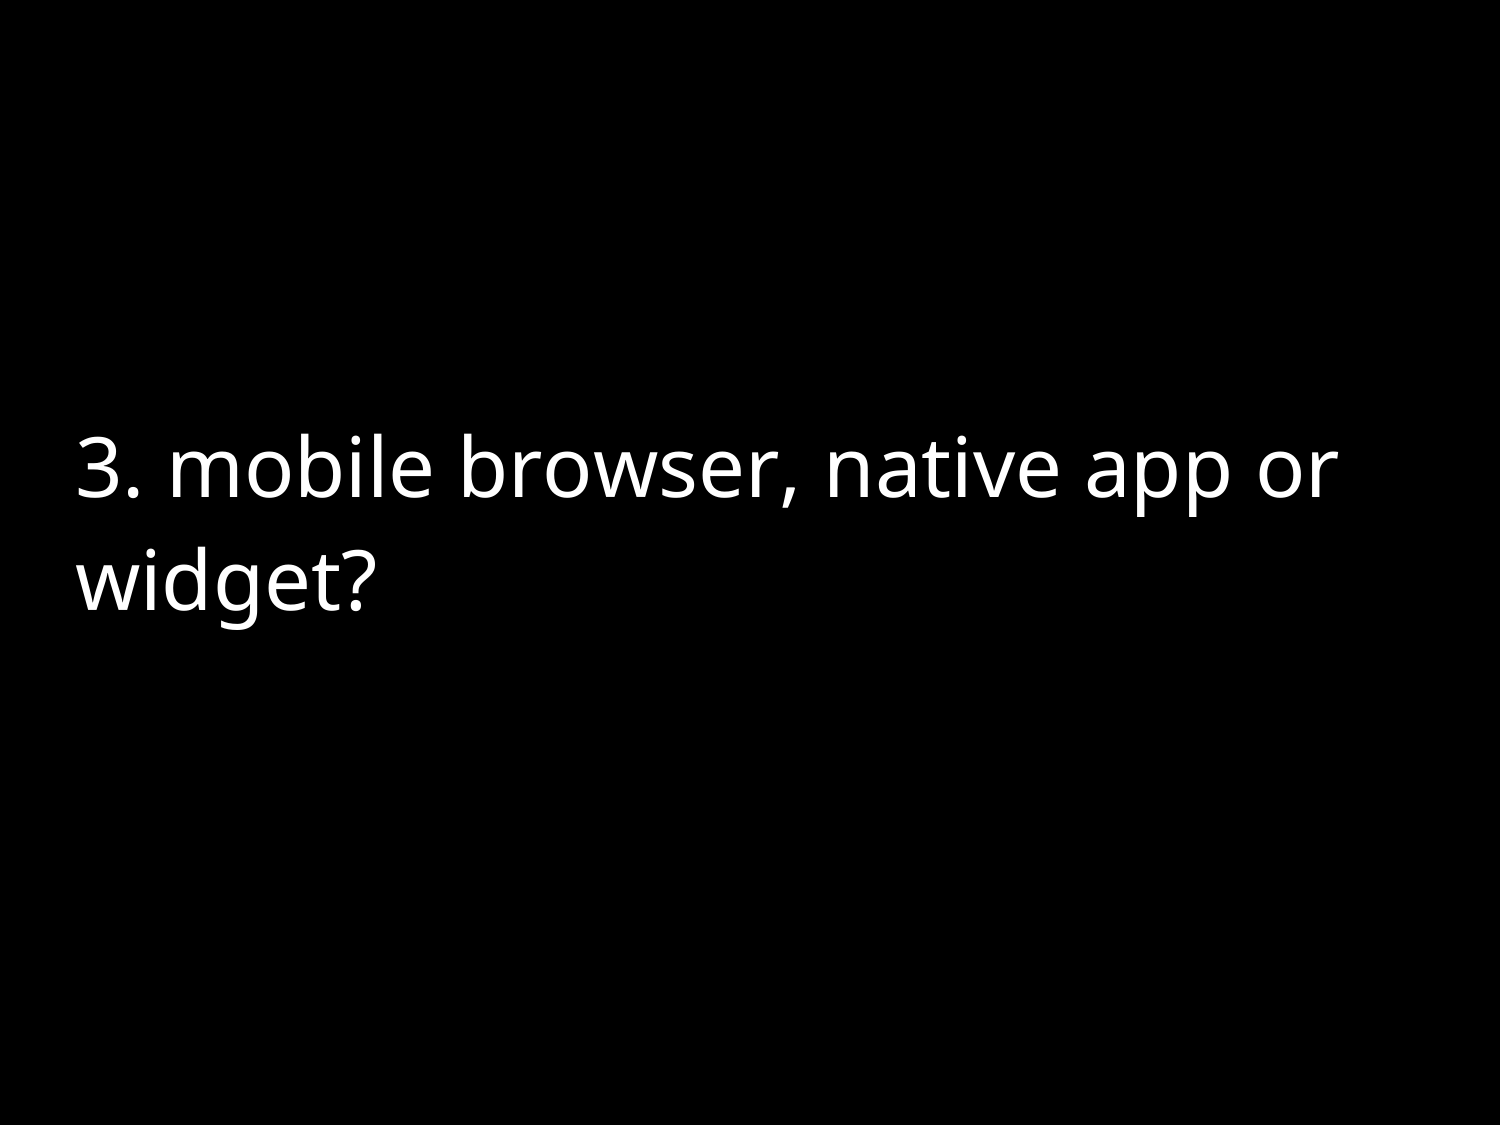

# 3. mobile browser, native app or widget?